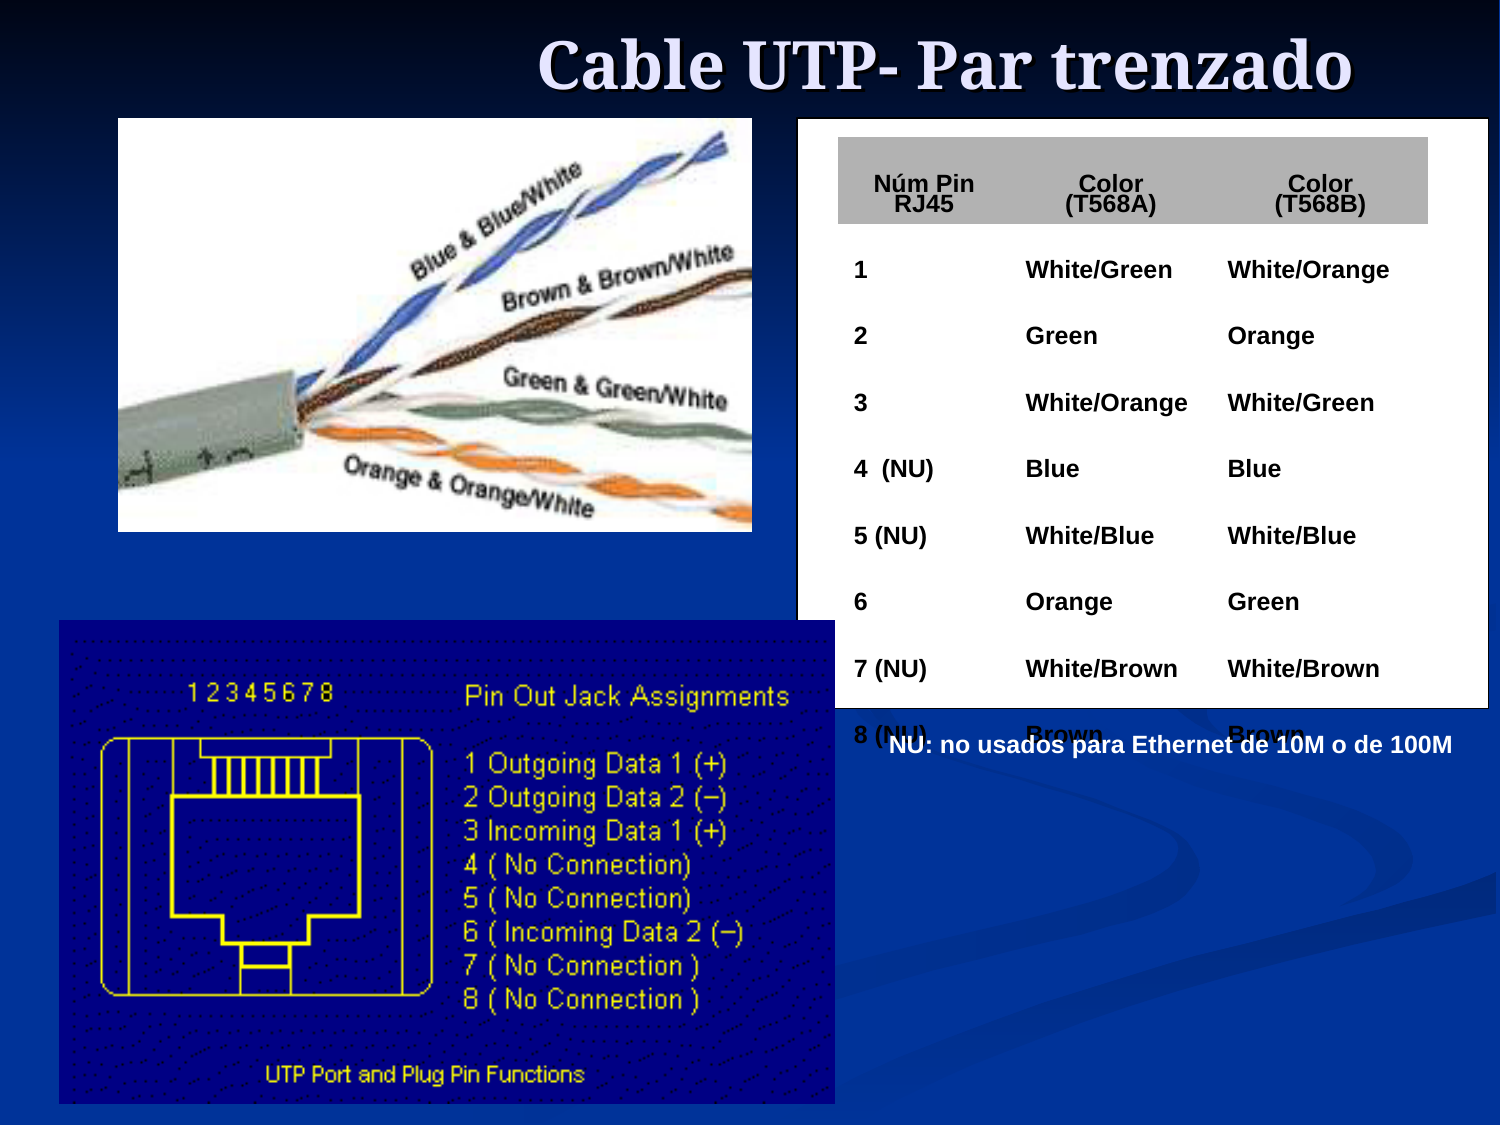

Cable UTP- Par trenzado
| Núm Pin RJ45 | Color (T568A) | Color (T568B) |
| --- | --- | --- |
| 1 | White/Green | White/Orange |
| 2 | Green | Orange |
| 3 | White/Orange | White/Green |
| 4 (NU) | Blue | Blue |
| 5 (NU) | White/Blue | White/Blue |
| 6 | Orange | Green |
| 7 (NU) | White/Brown | White/Brown |
| 8 (NU) | Brown | Brown |
NU: no usados para Ethernet de 10M o de 100M